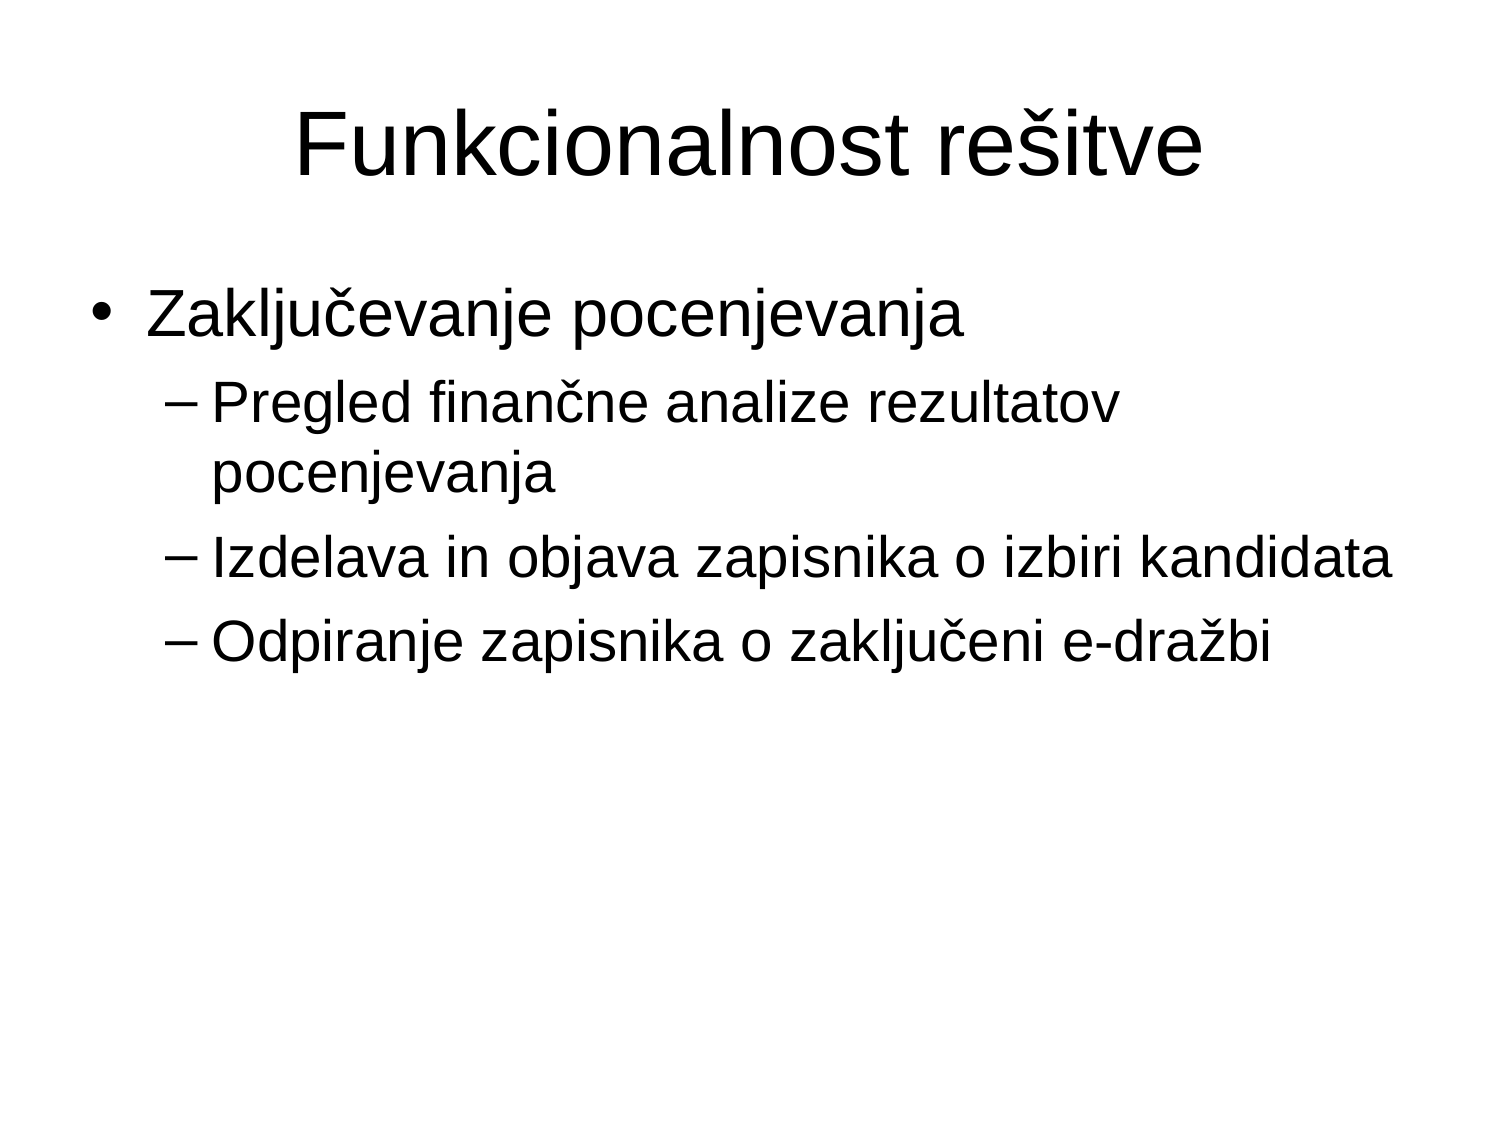

# Funkcionalnost rešitve
Zaključevanje pocenjevanja
Pregled finančne analize rezultatov pocenjevanja
Izdelava in objava zapisnika o izbiri kandidata
Odpiranje zapisnika o zaključeni e-dražbi